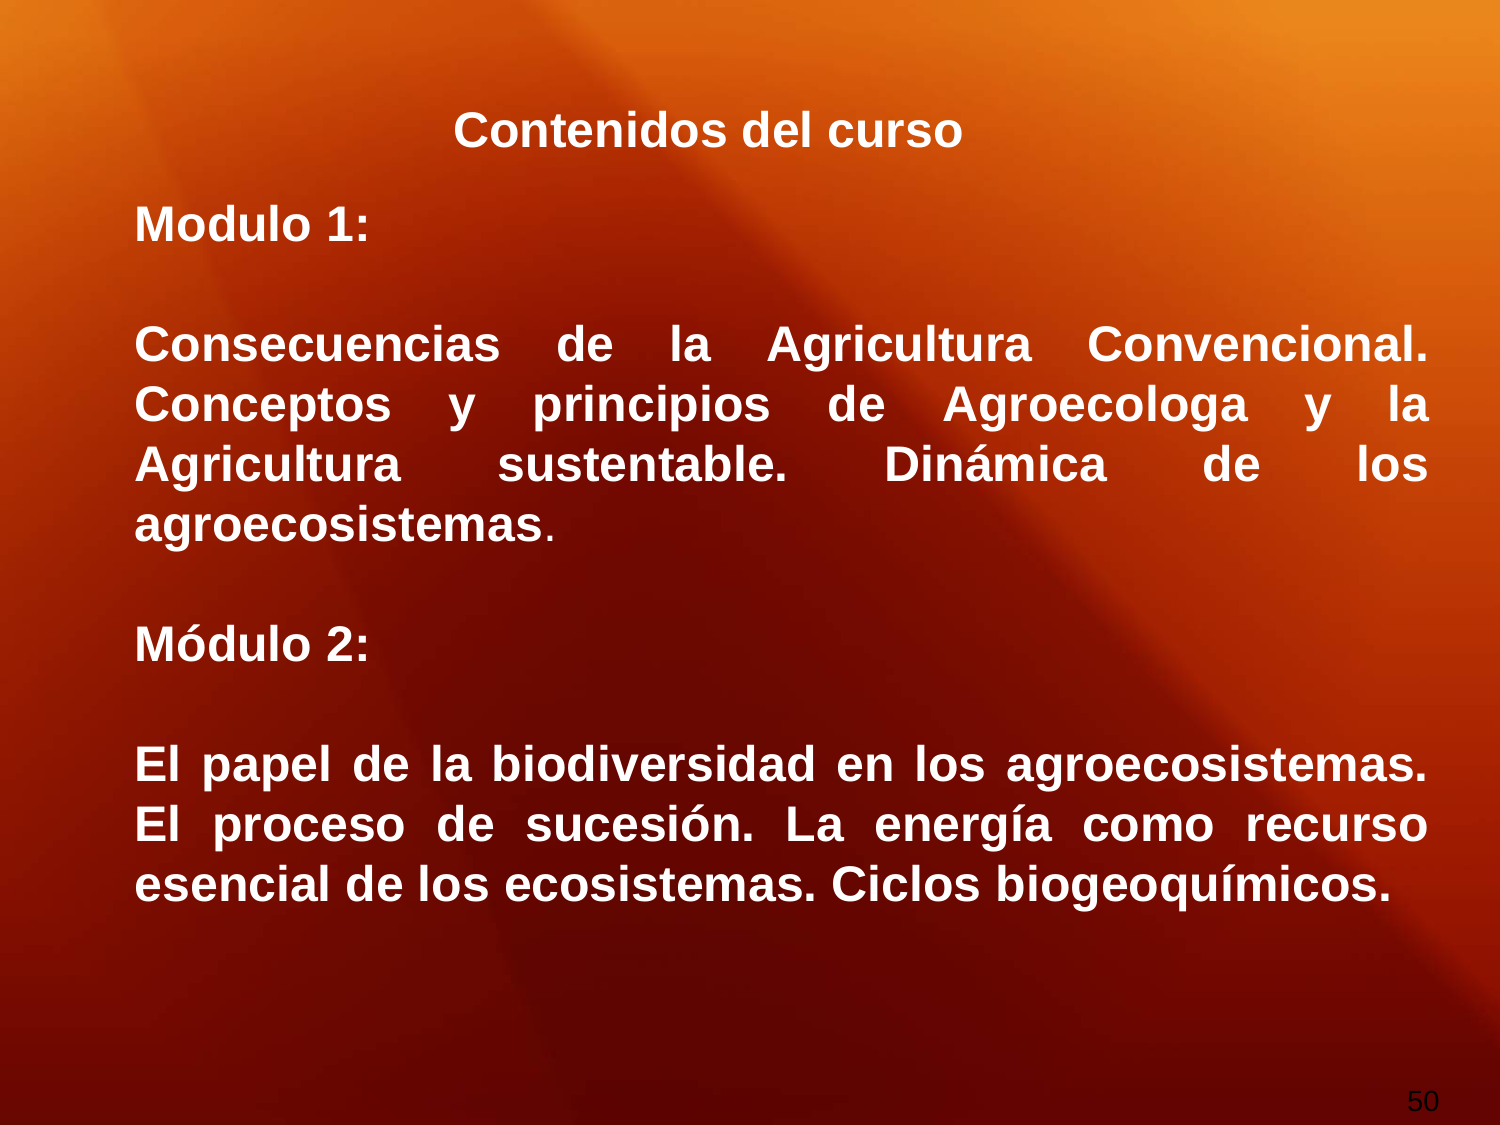

Contenidos del curso
Modulo 1:
Consecuencias de la Agricultura Convencional. Conceptos y principios de Agroe­cologa y la Agricultura sustentable. Dinámica de los agroecosistemas.
Módulo 2:
El papel de la biodiversidad en los agroecosistemas. El proceso de sucesión. La energía como recurso esencial de los ecosistemas. Ciclos biogeoquímicos.